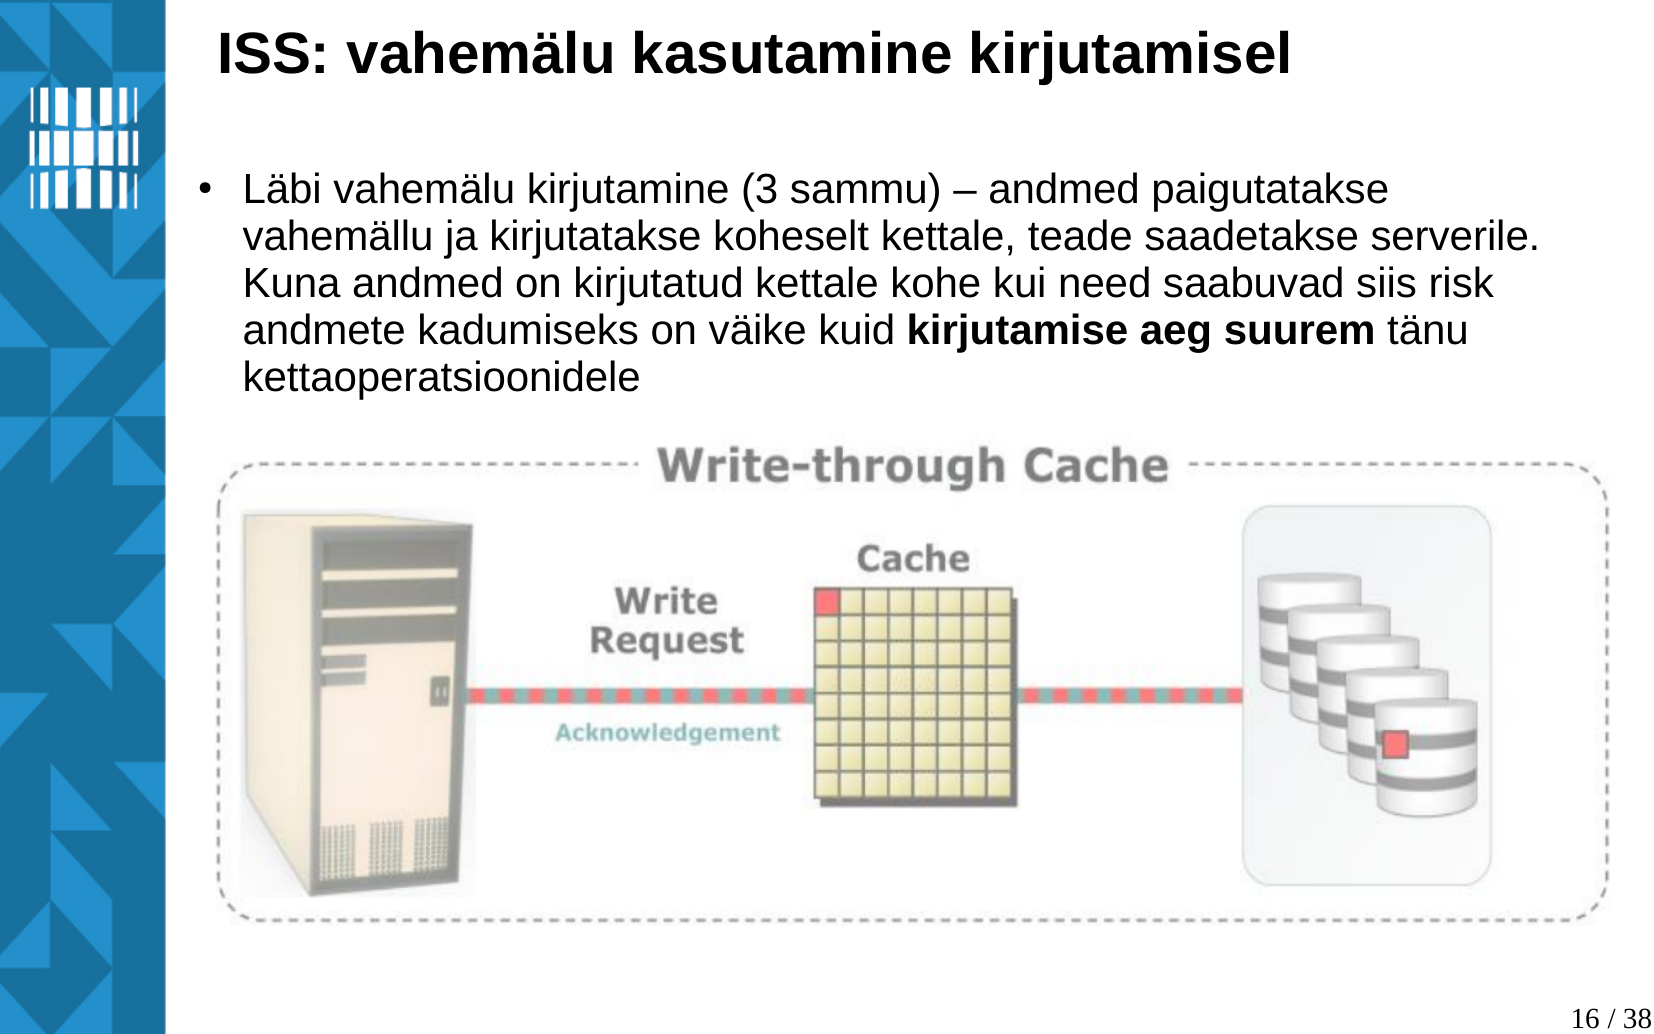

# ISS: vahemälu kasutamine kirjutamisel
Läbi vahemälu kirjutamine (3 sammu) – andmed paigutatakse vahemällu ja kirjutatakse koheselt kettale, teade saadetakse serverile. Kuna andmed on kirjutatud kettale kohe kui need saabuvad siis risk andmete kadumiseks on väike kuid kirjutamise aeg suurem tänu kettaoperatsioonidele